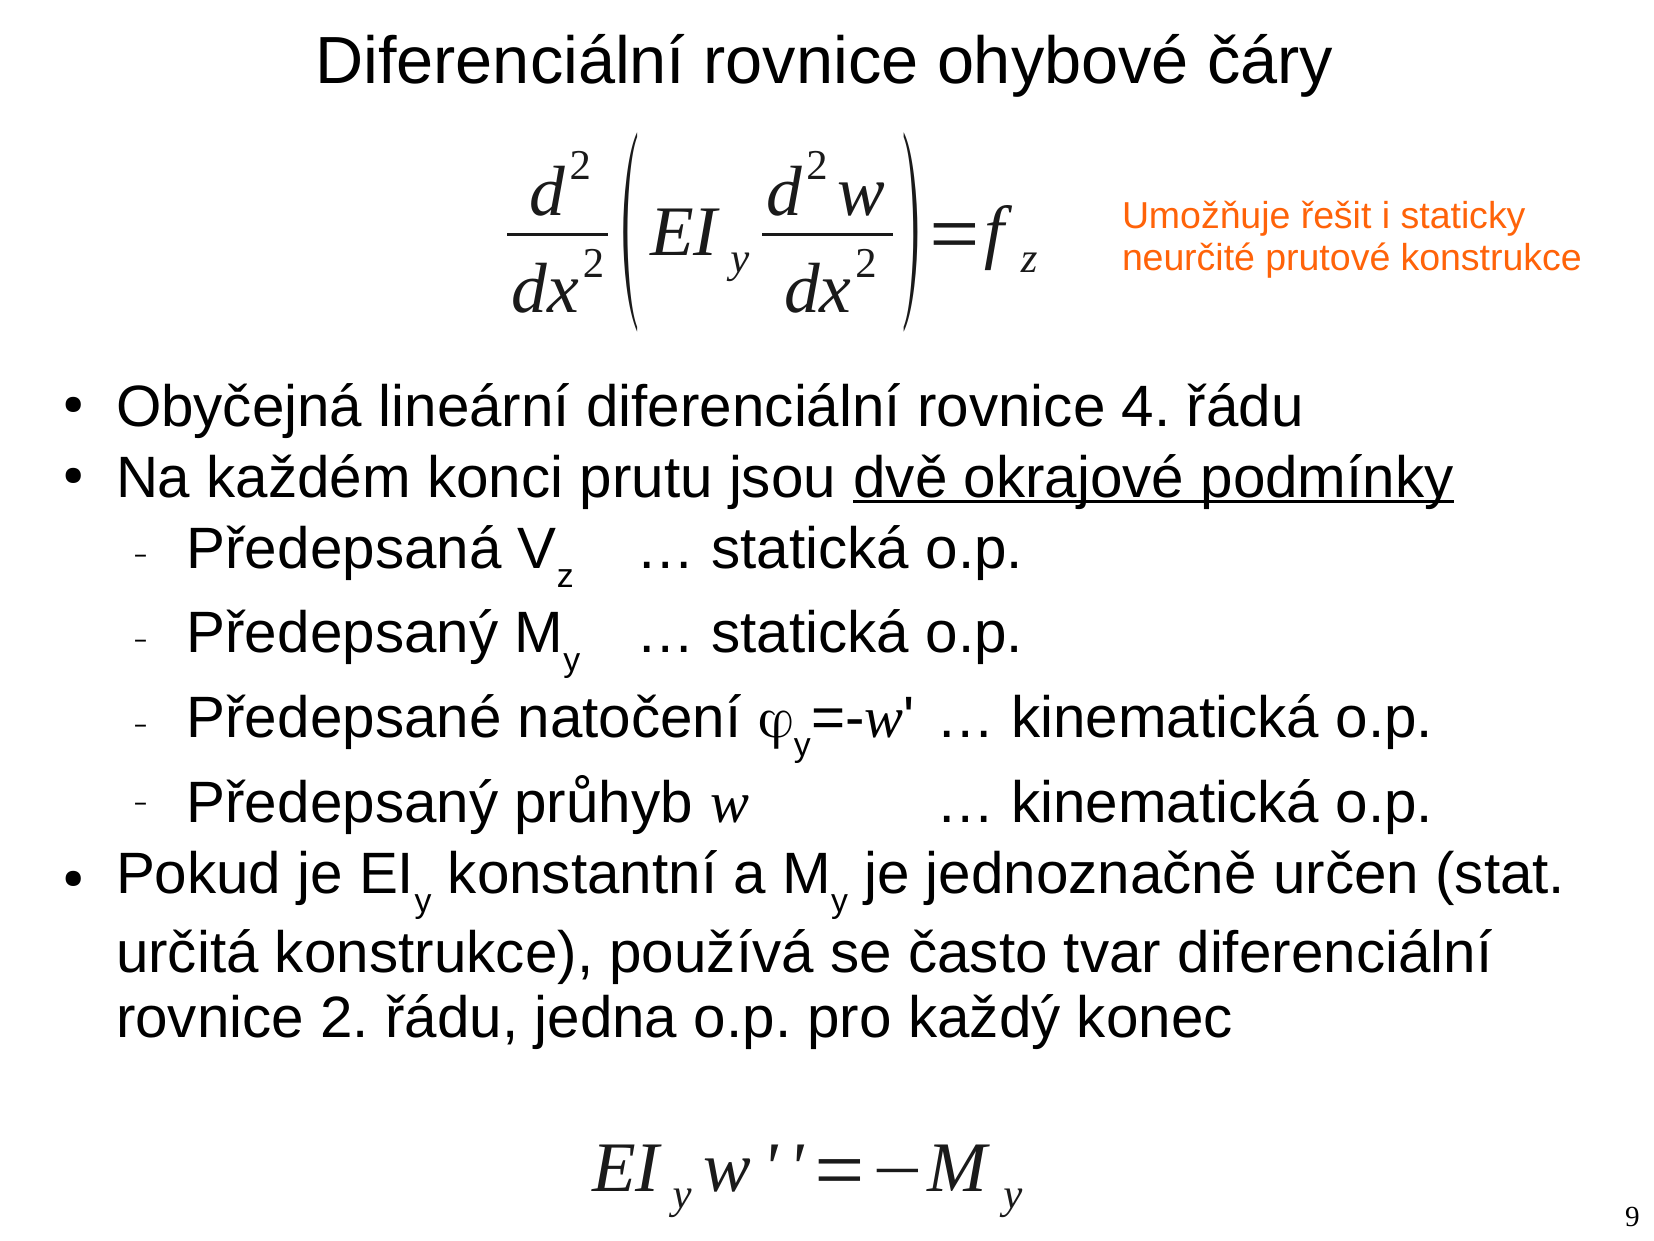

# Diferenciální rovnice ohybové čáry
Umožňuje řešit i staticky neurčité prutové konstrukce
Obyčejná lineární diferenciální rovnice 4. řádu
Na každém konci prutu jsou dvě okrajové podmínky
Předepsaná Vz 	… statická o.p.
Předepsaný My 	… statická o.p.
Předepsané natočení jy=-w' 	… kinematická o.p.
Předepsaný průhyb w			… kinematická o.p.
Pokud je EIy konstantní a My je jednoznačně určen (stat. určitá konstrukce), používá se často tvar diferenciální rovnice 2. řádu, jedna o.p. pro každý konec
9